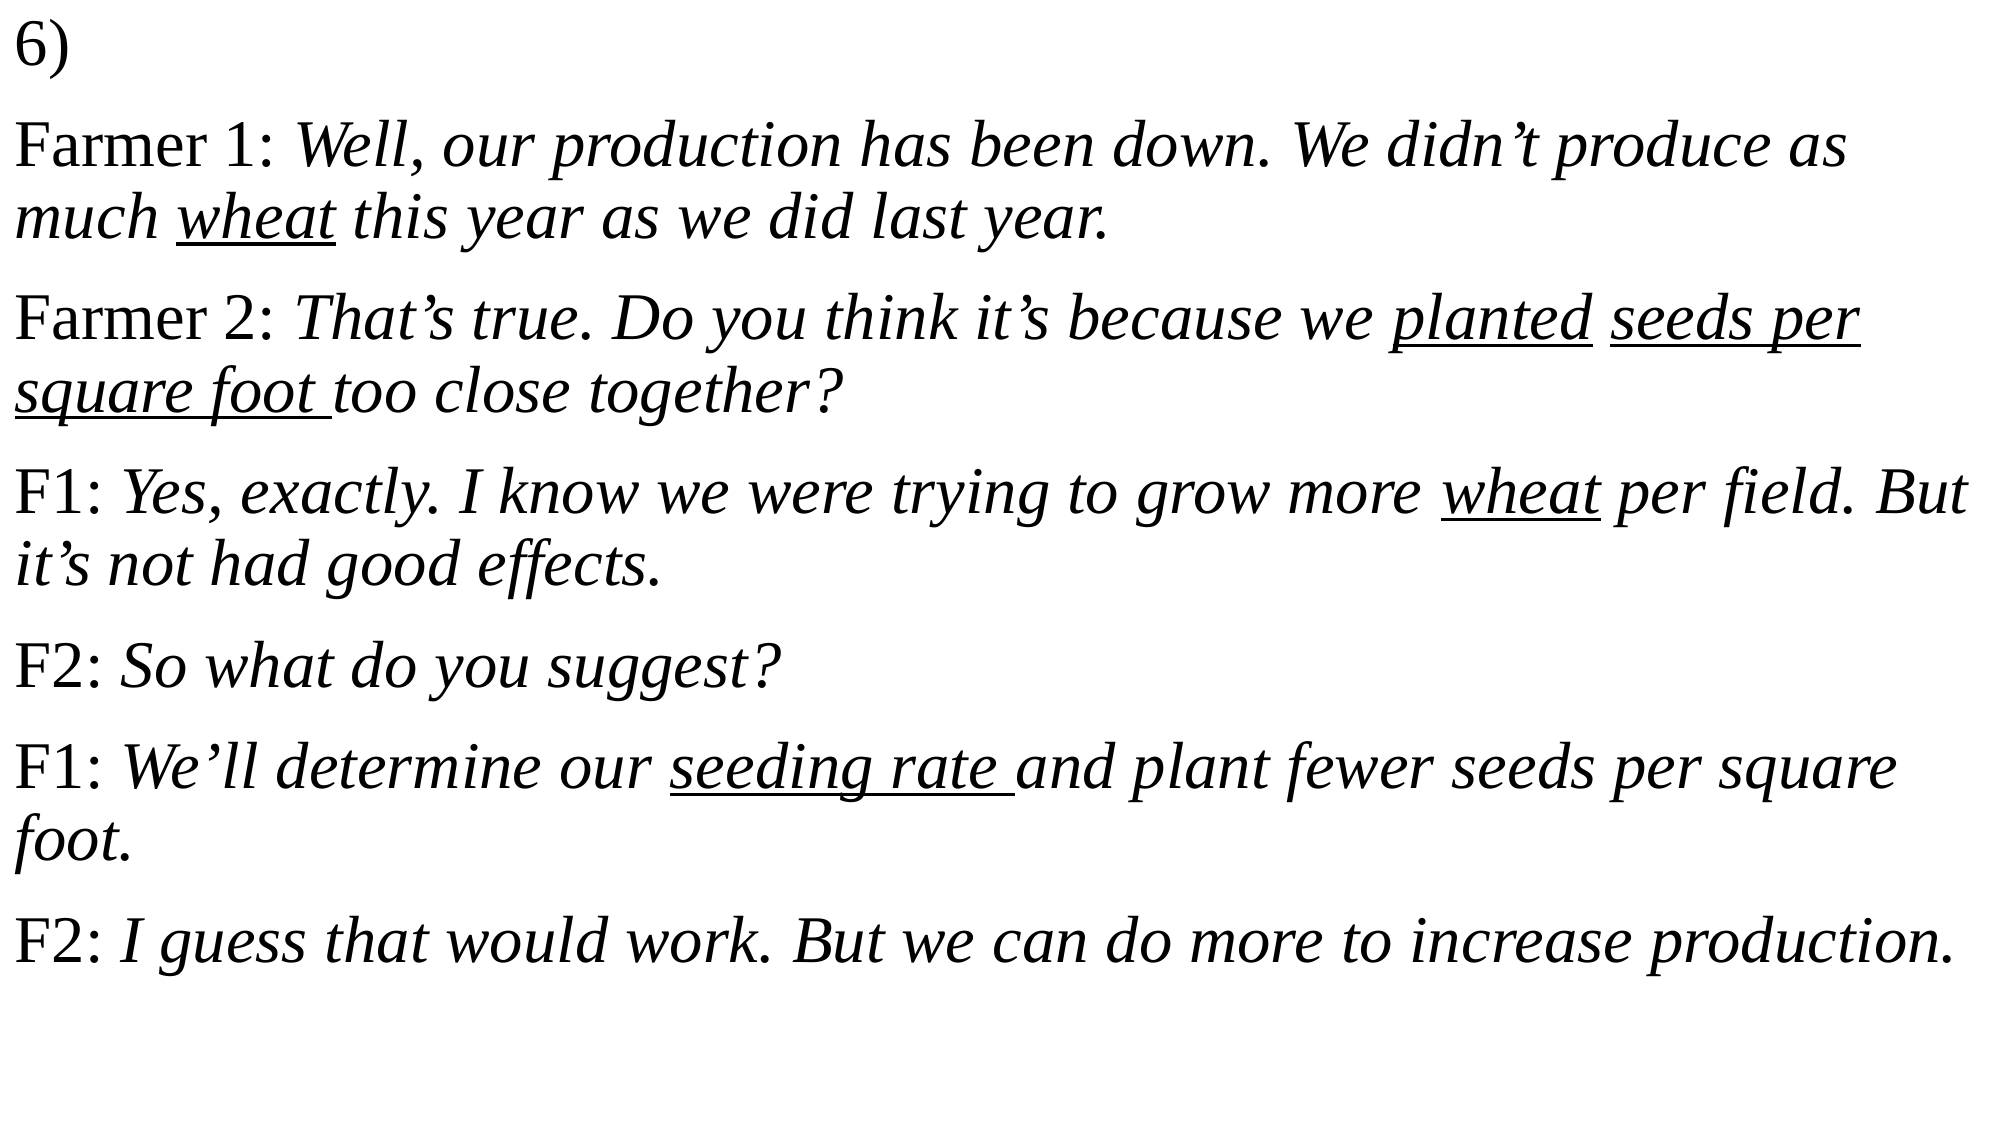

# 6)
Farmer 1: Well, our production has been down. We didn’t produce as much wheat this year as we did last year.
Farmer 2: That’s true. Do you think it’s because we planted seeds per square foot too close together?
F1: Yes, exactly. I know we were trying to grow more wheat per field. But it’s not had good effects.
F2: So what do you suggest?
F1: We’ll determine our seeding rate and plant fewer seeds per square foot.
F2: I guess that would work. But we can do more to increase production.